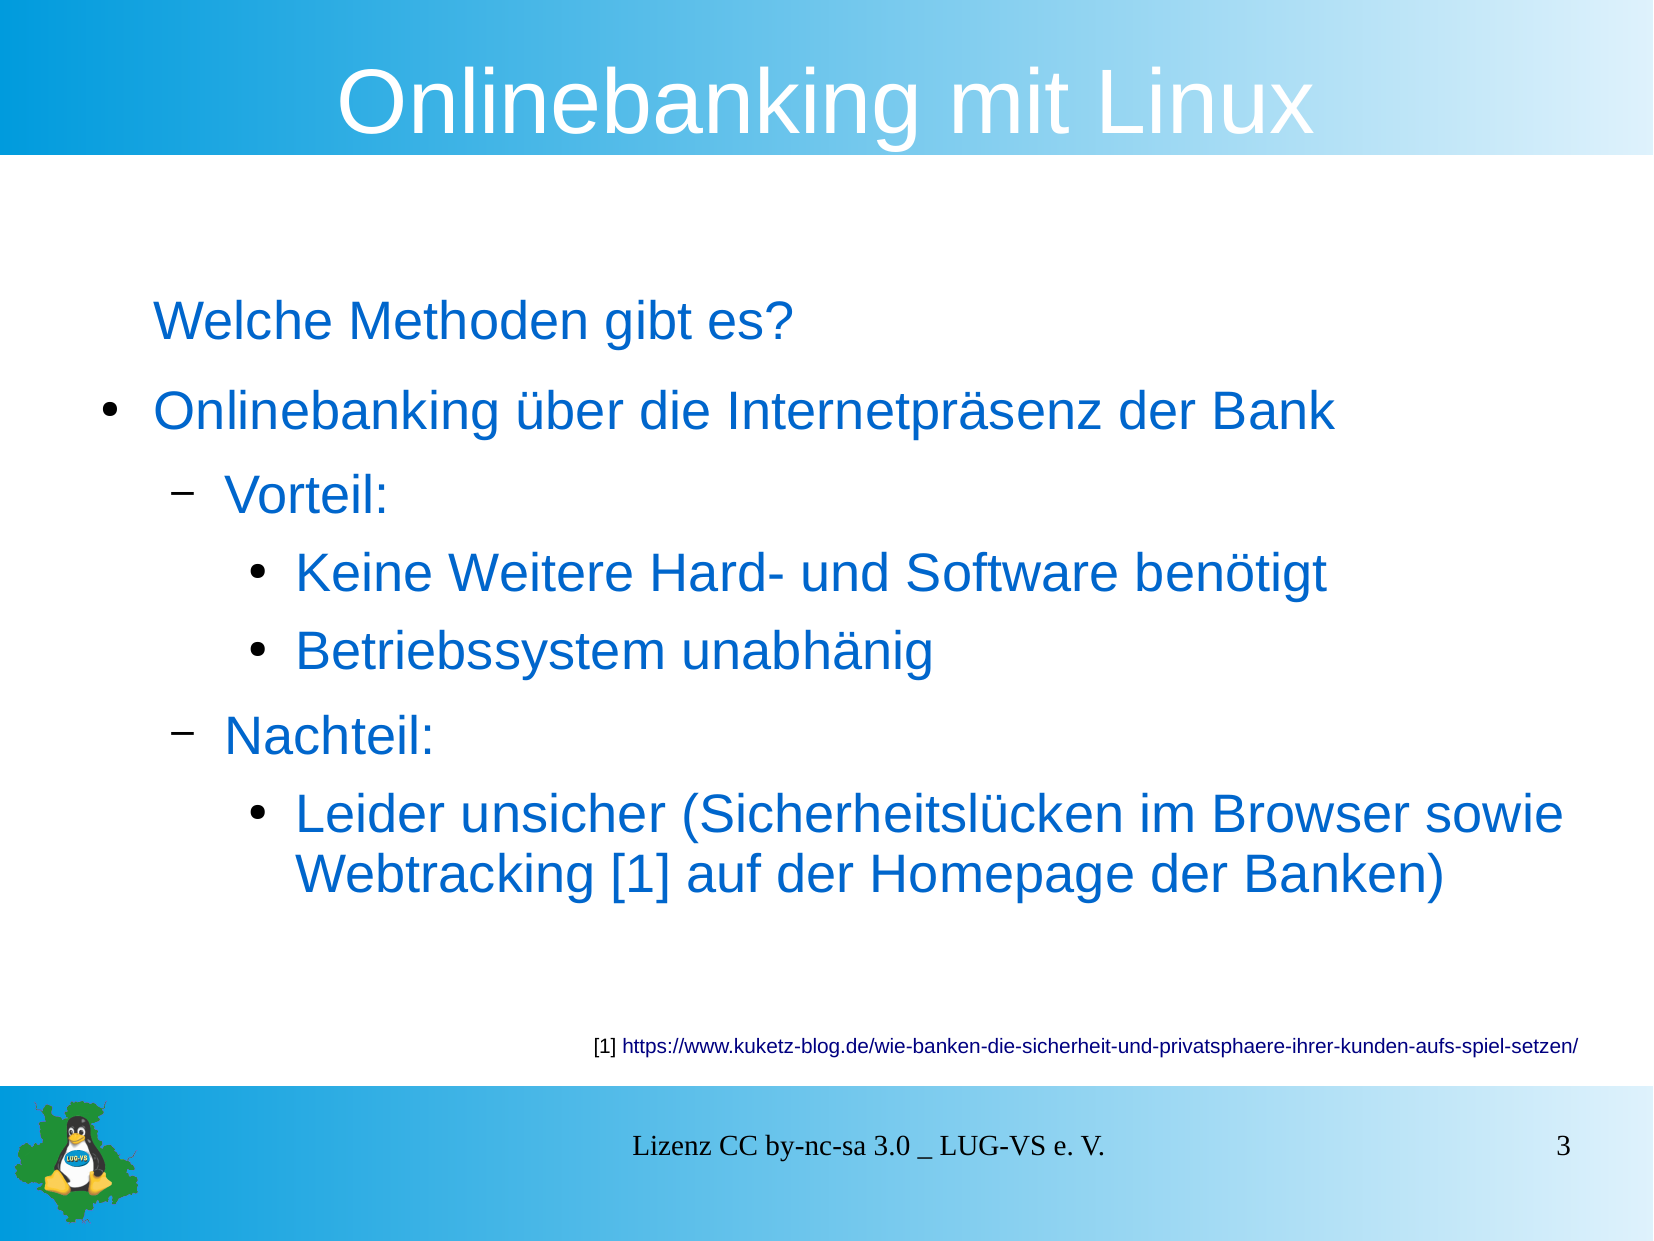

# Onlinebanking mit Linux
Welche Methoden gibt es?
Onlinebanking über die Internetpräsenz der Bank
Vorteil:
Keine Weitere Hard- und Software benötigt
Betriebssystem unabhänig
Nachteil:
Leider unsicher (Sicherheitslücken im Browser sowie Webtracking [1] auf der Homepage der Banken)
[1] https://www.kuketz-blog.de/wie-banken-die-sicherheit-und-privatsphaere-ihrer-kunden-aufs-spiel-setzen/